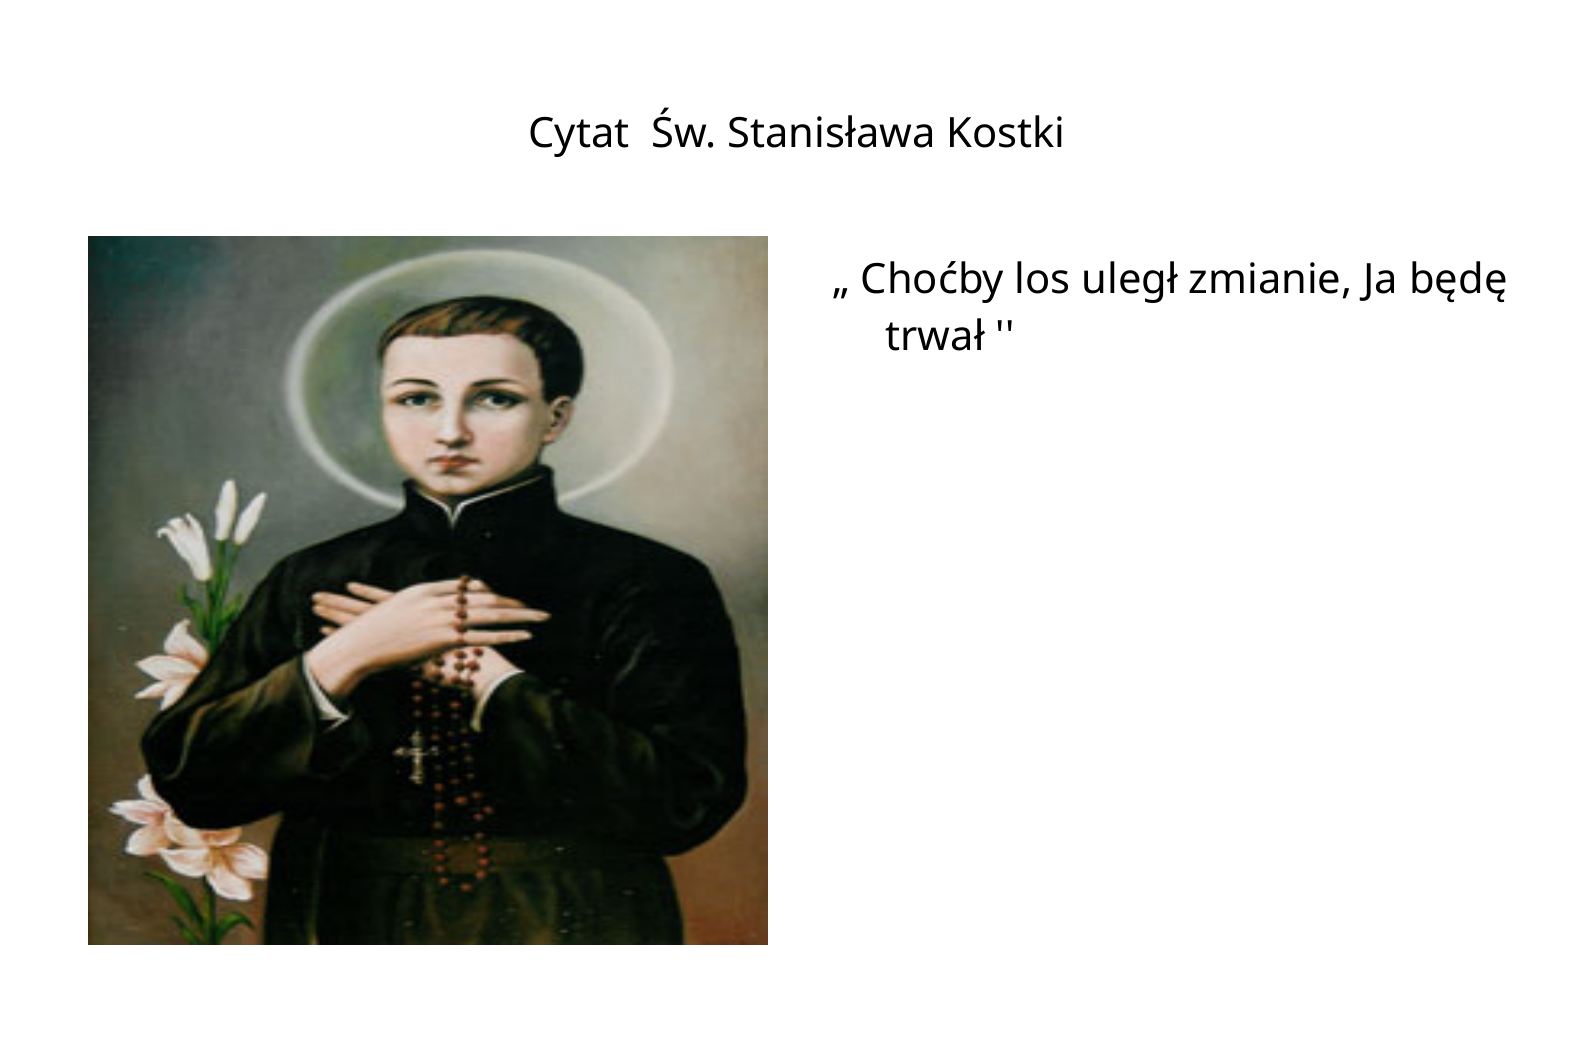

# Cytat Św. Stanisława Kostki
„ Choćby los uległ zmianie, Ja będę trwał ''